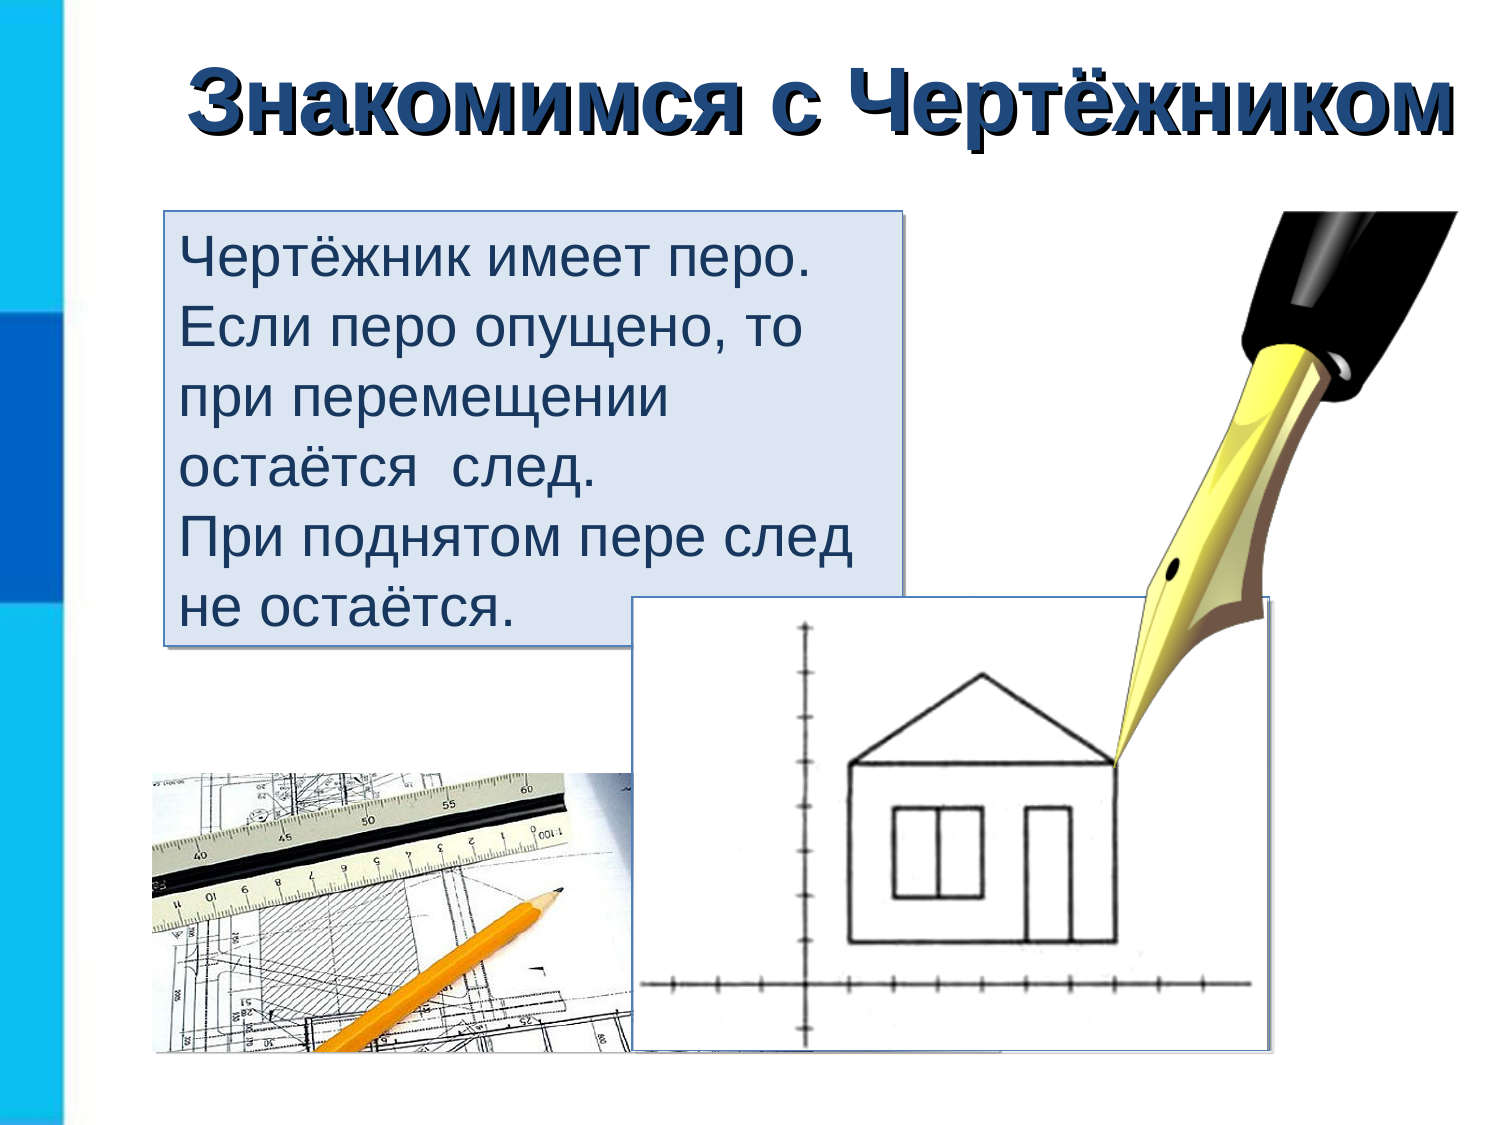

# Знакомимся с Чертёжником
Чертёжник имеет перо.
Если перо опущено, то при перемещении остаётся след.
При поднятом пере след не остаётся.